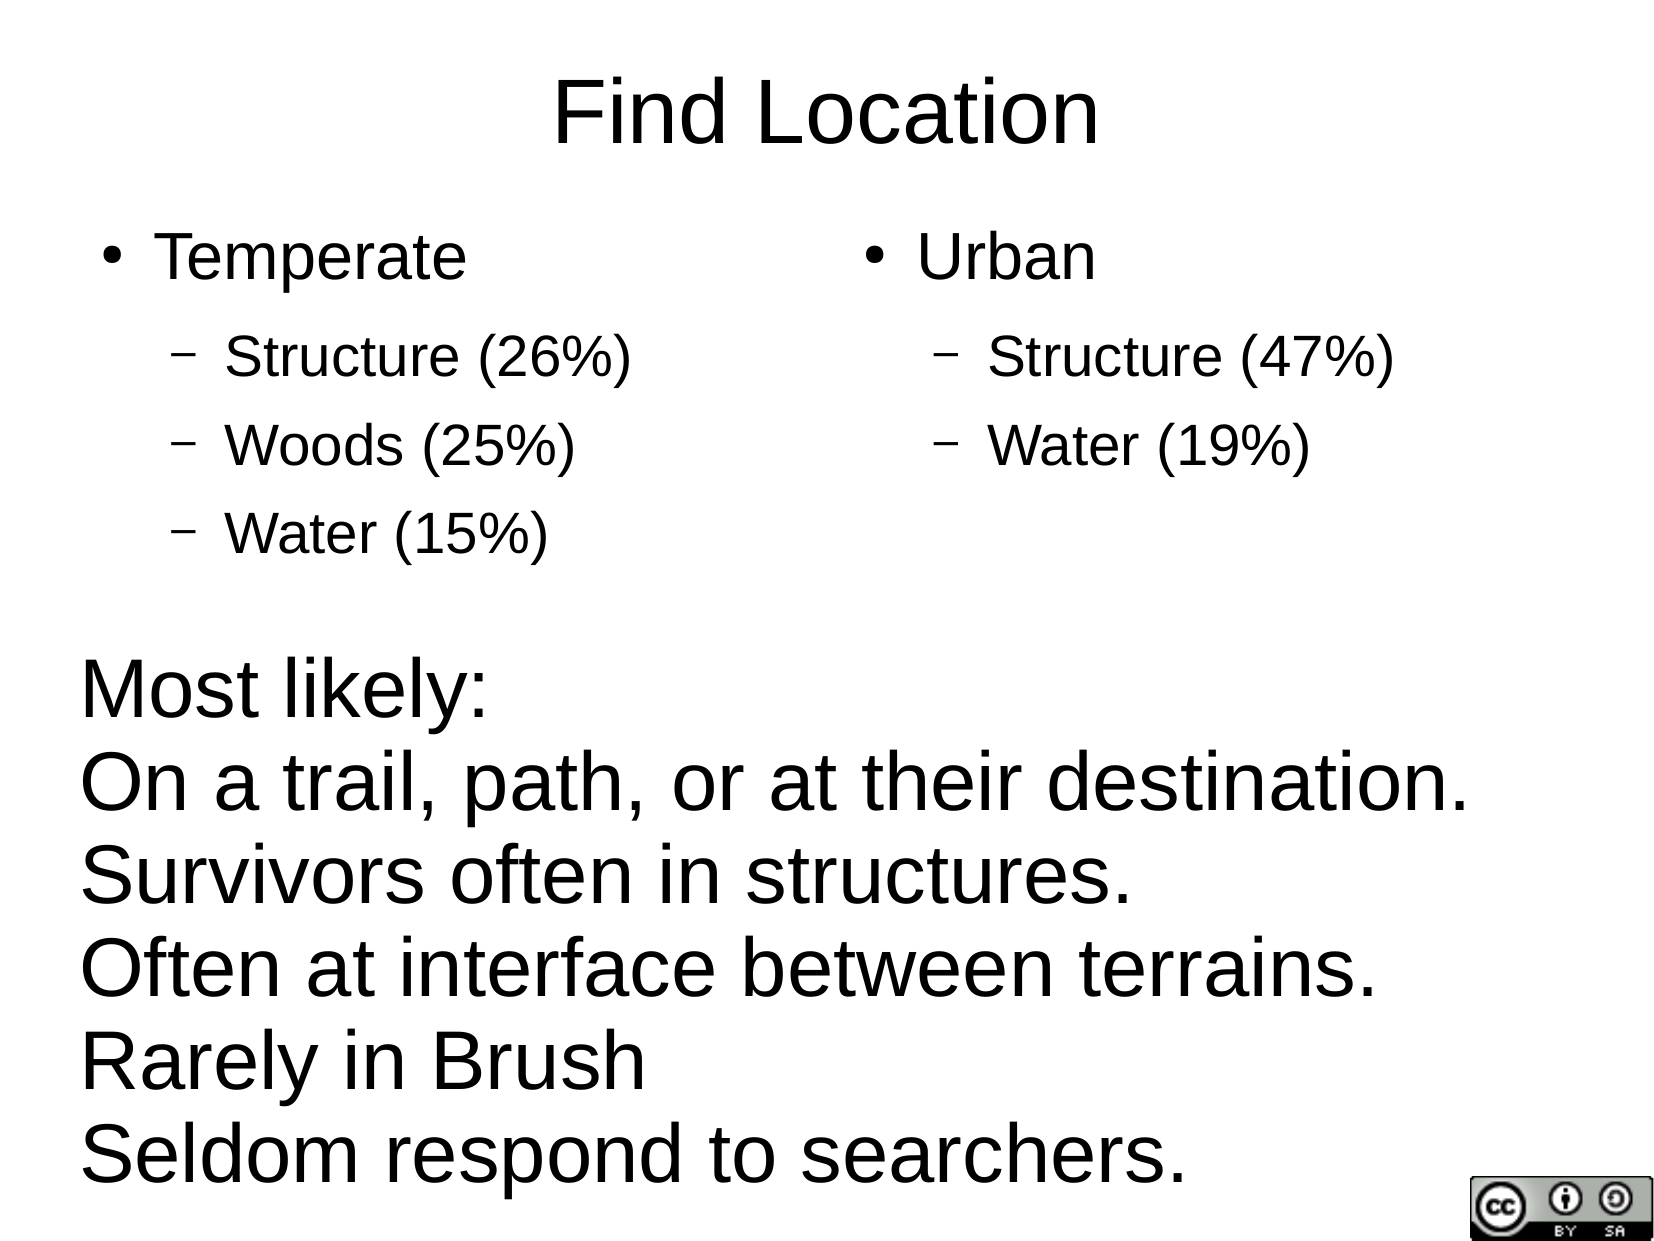

# Find Location
Temperate
Structure (26%)
Woods (25%)
Water (15%)
Urban
Structure (47%)
Water (19%)
Most likely:
On a trail, path, or at their destination.
Survivors often in structures.
Often at interface between terrains.
Rarely in Brush
Seldom respond to searchers.